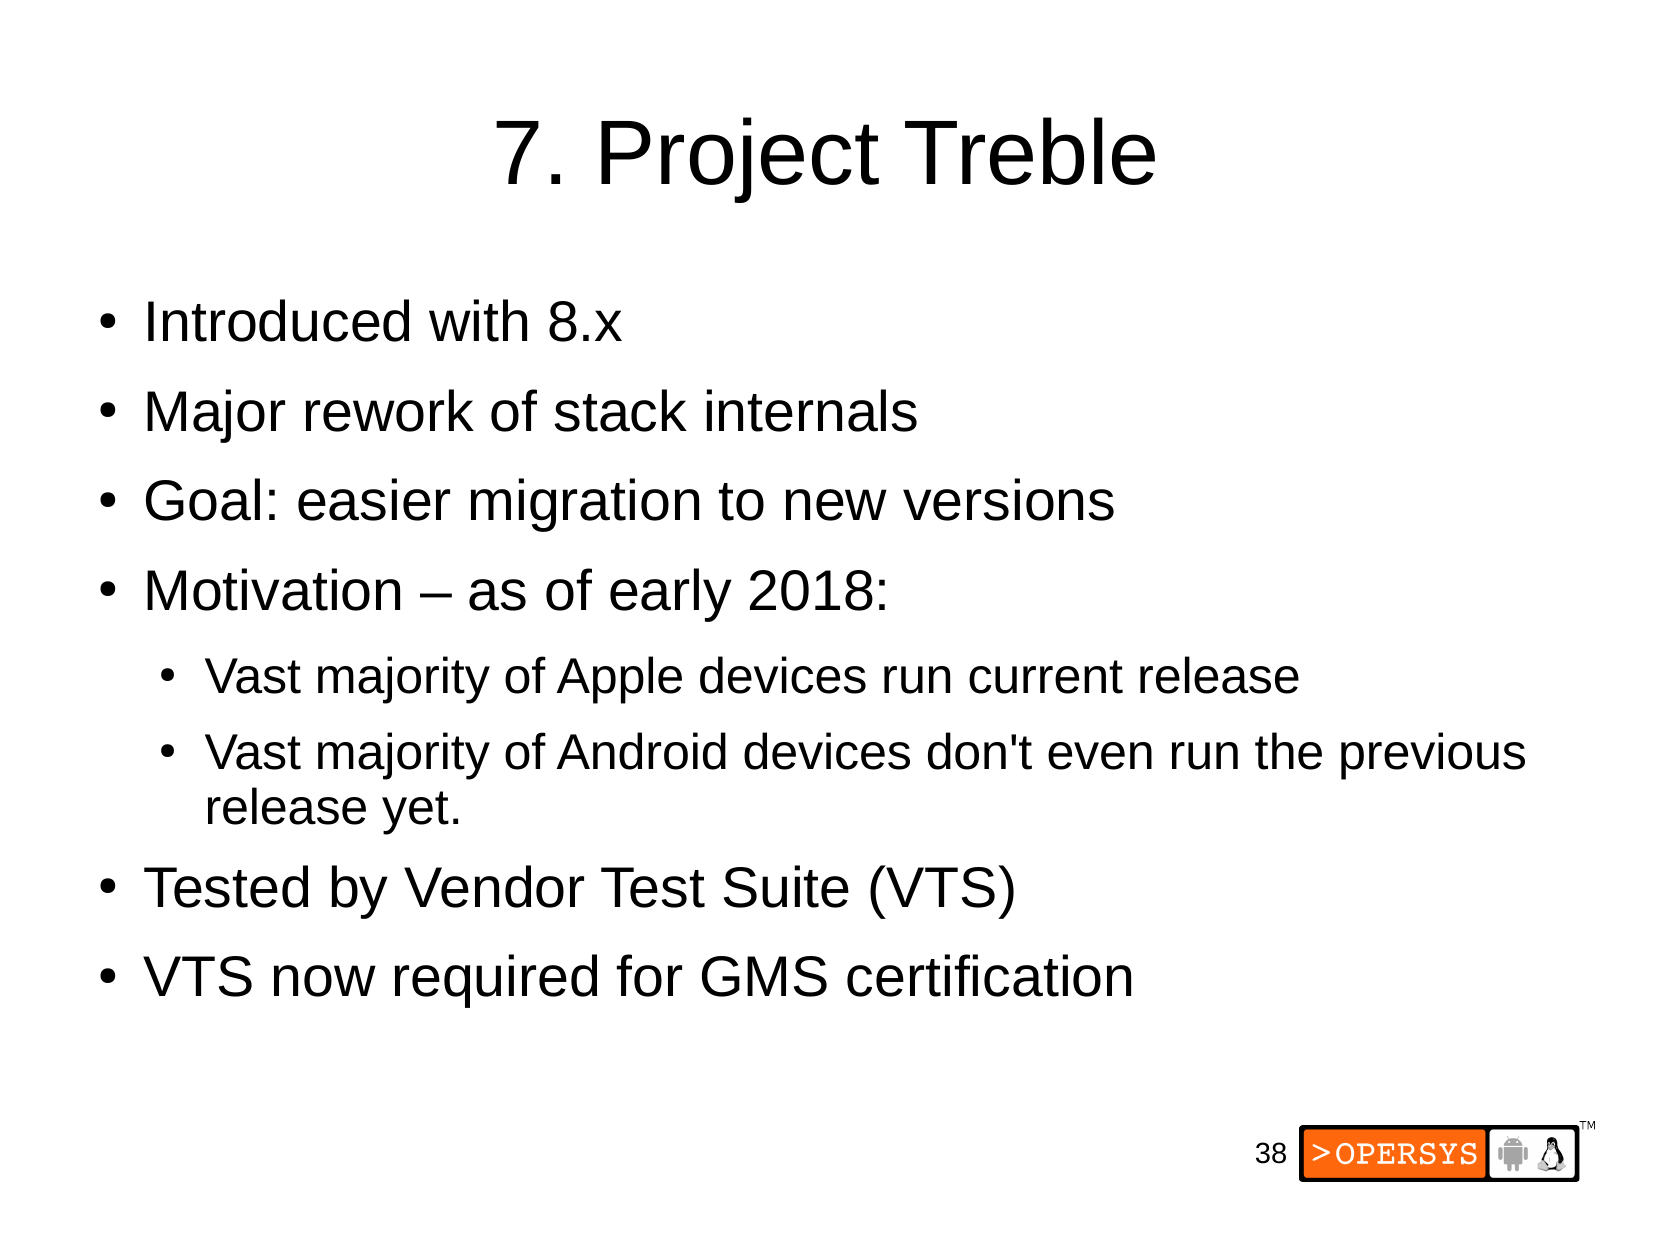

# 7. Project Treble
Introduced with 8.x
Major rework of stack internals
Goal: easier migration to new versions
Motivation – as of early 2018:
Vast majority of Apple devices run current release
Vast majority of Android devices don't even run the previous release yet.
Tested by Vendor Test Suite (VTS)
VTS now required for GMS certification